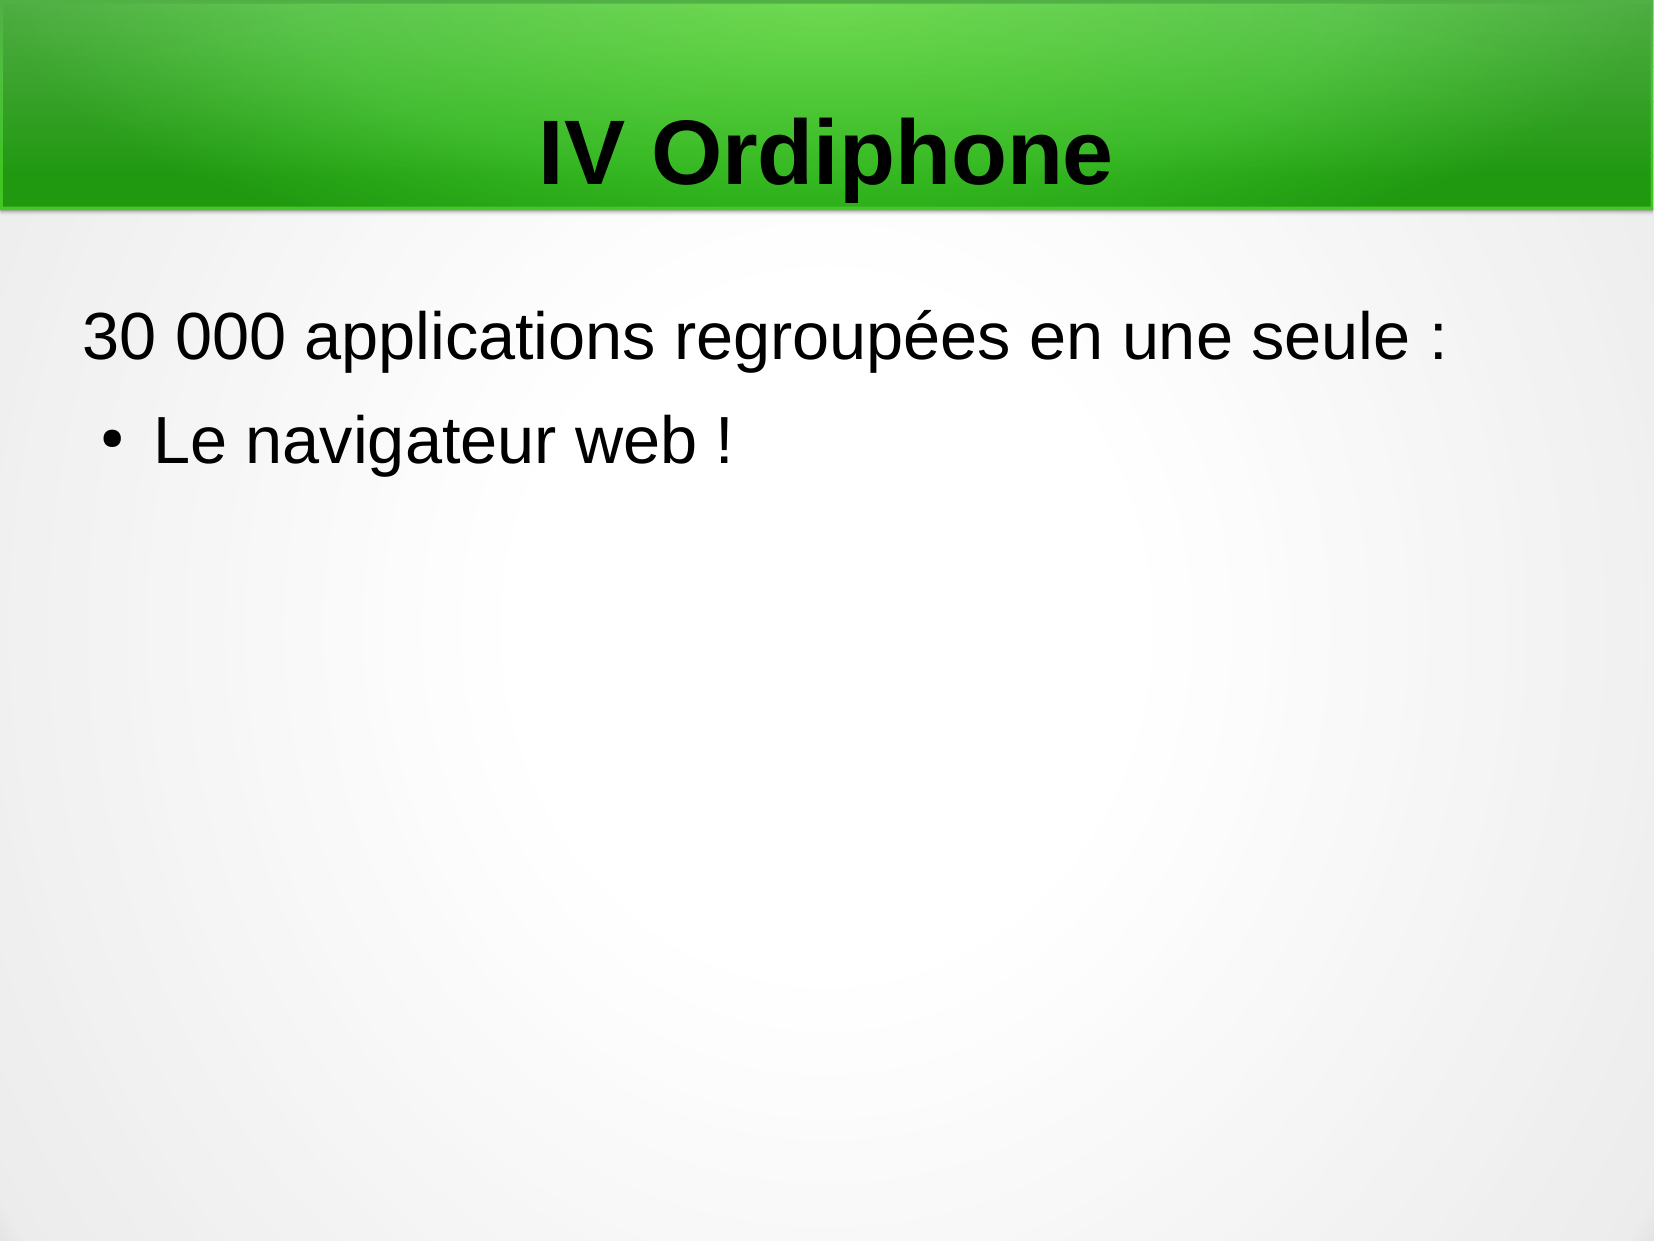

# IV Ordiphone
30 000 applications regroupées en une seule :
Le navigateur web !